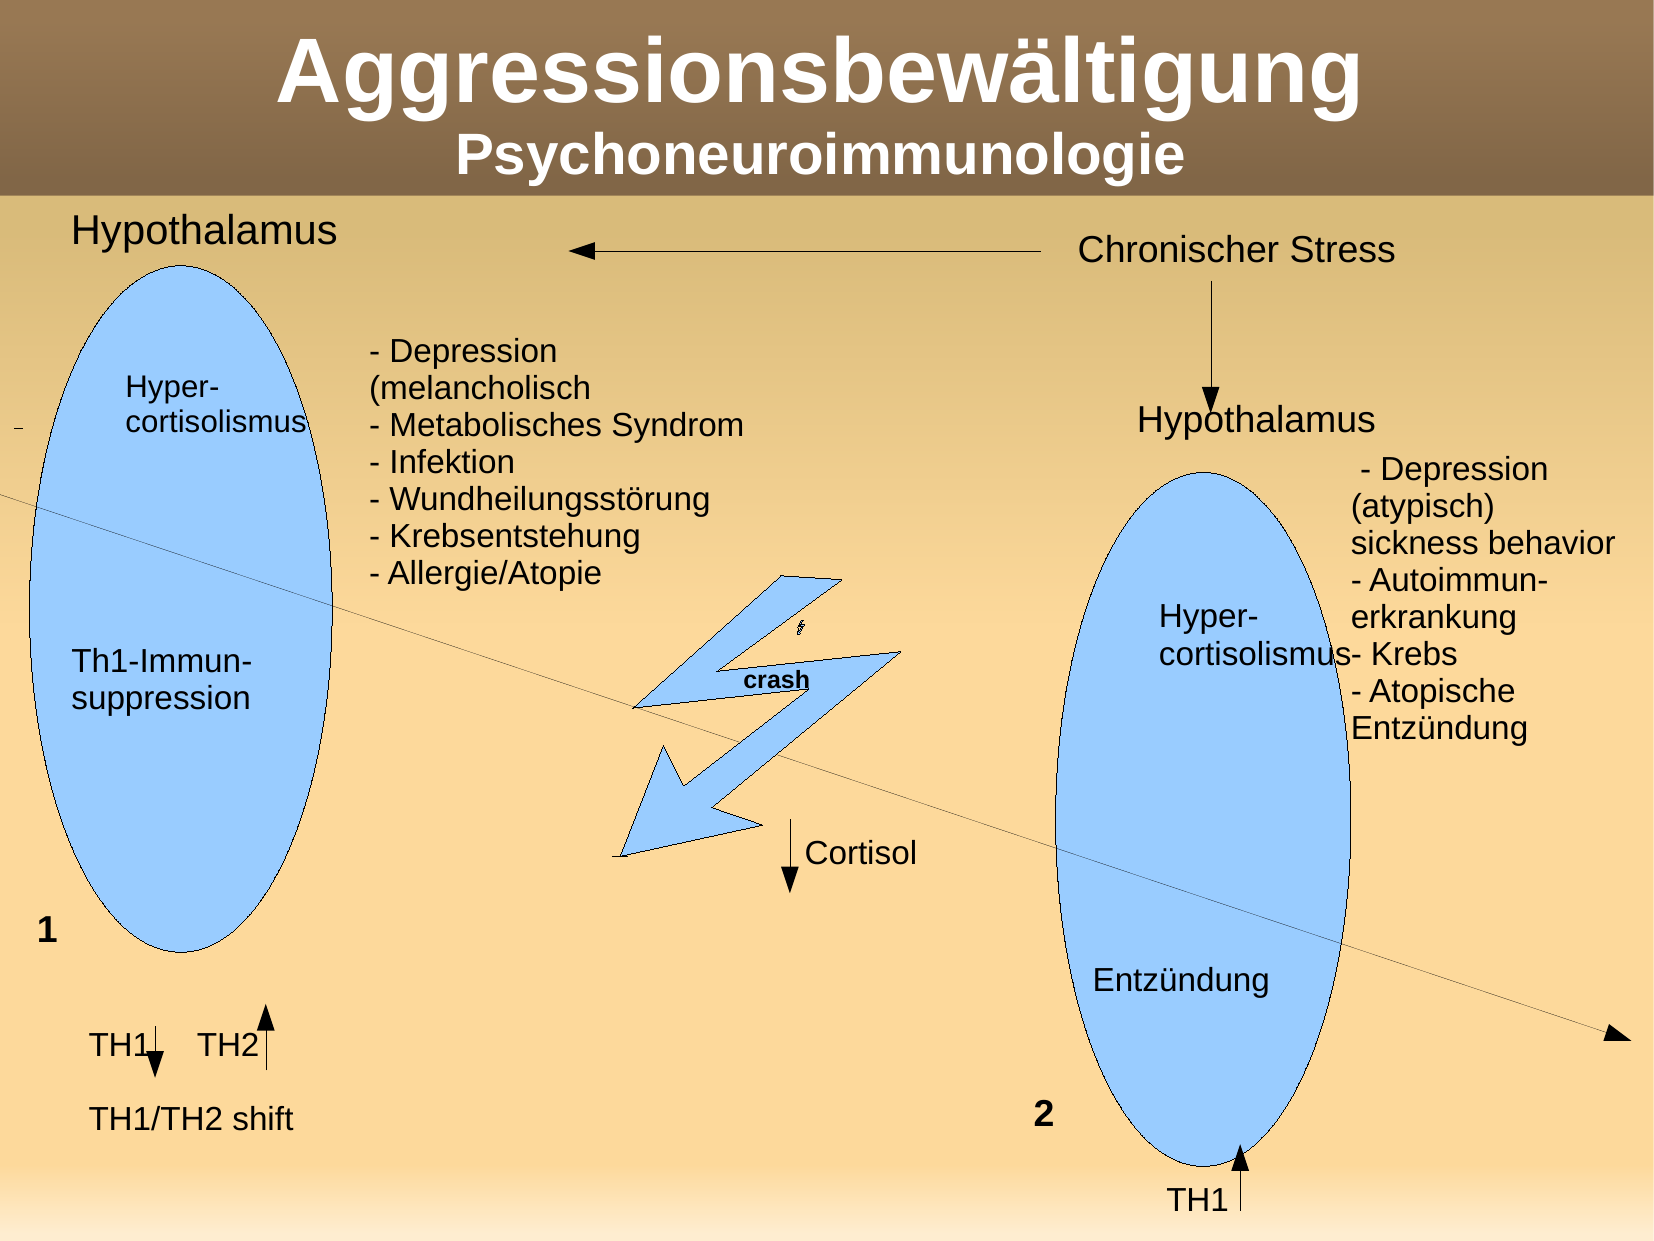

# Aggressionsbewältigung Psychoneuroimmunologie
Hypothalamus
Chronischer Stress
- Depression
(melancholisch
- Metabolisches Syndrom
- Infektion
- Wundheilungsstörung
- Krebsentstehung
- Allergie/Atopie
Hyper-
cortisolismus
Hypothalamus
 - Depression
(atypisch)
sickness behavior
- Autoimmun-erkrankung
- Krebs
- Atopische Entzündung
Hyper-
cortisolismus
Th1-Immun-
suppression
crash
Cortisol
1
Entzündung
TH1 TH2
TH1/TH2 shift
2
TH1